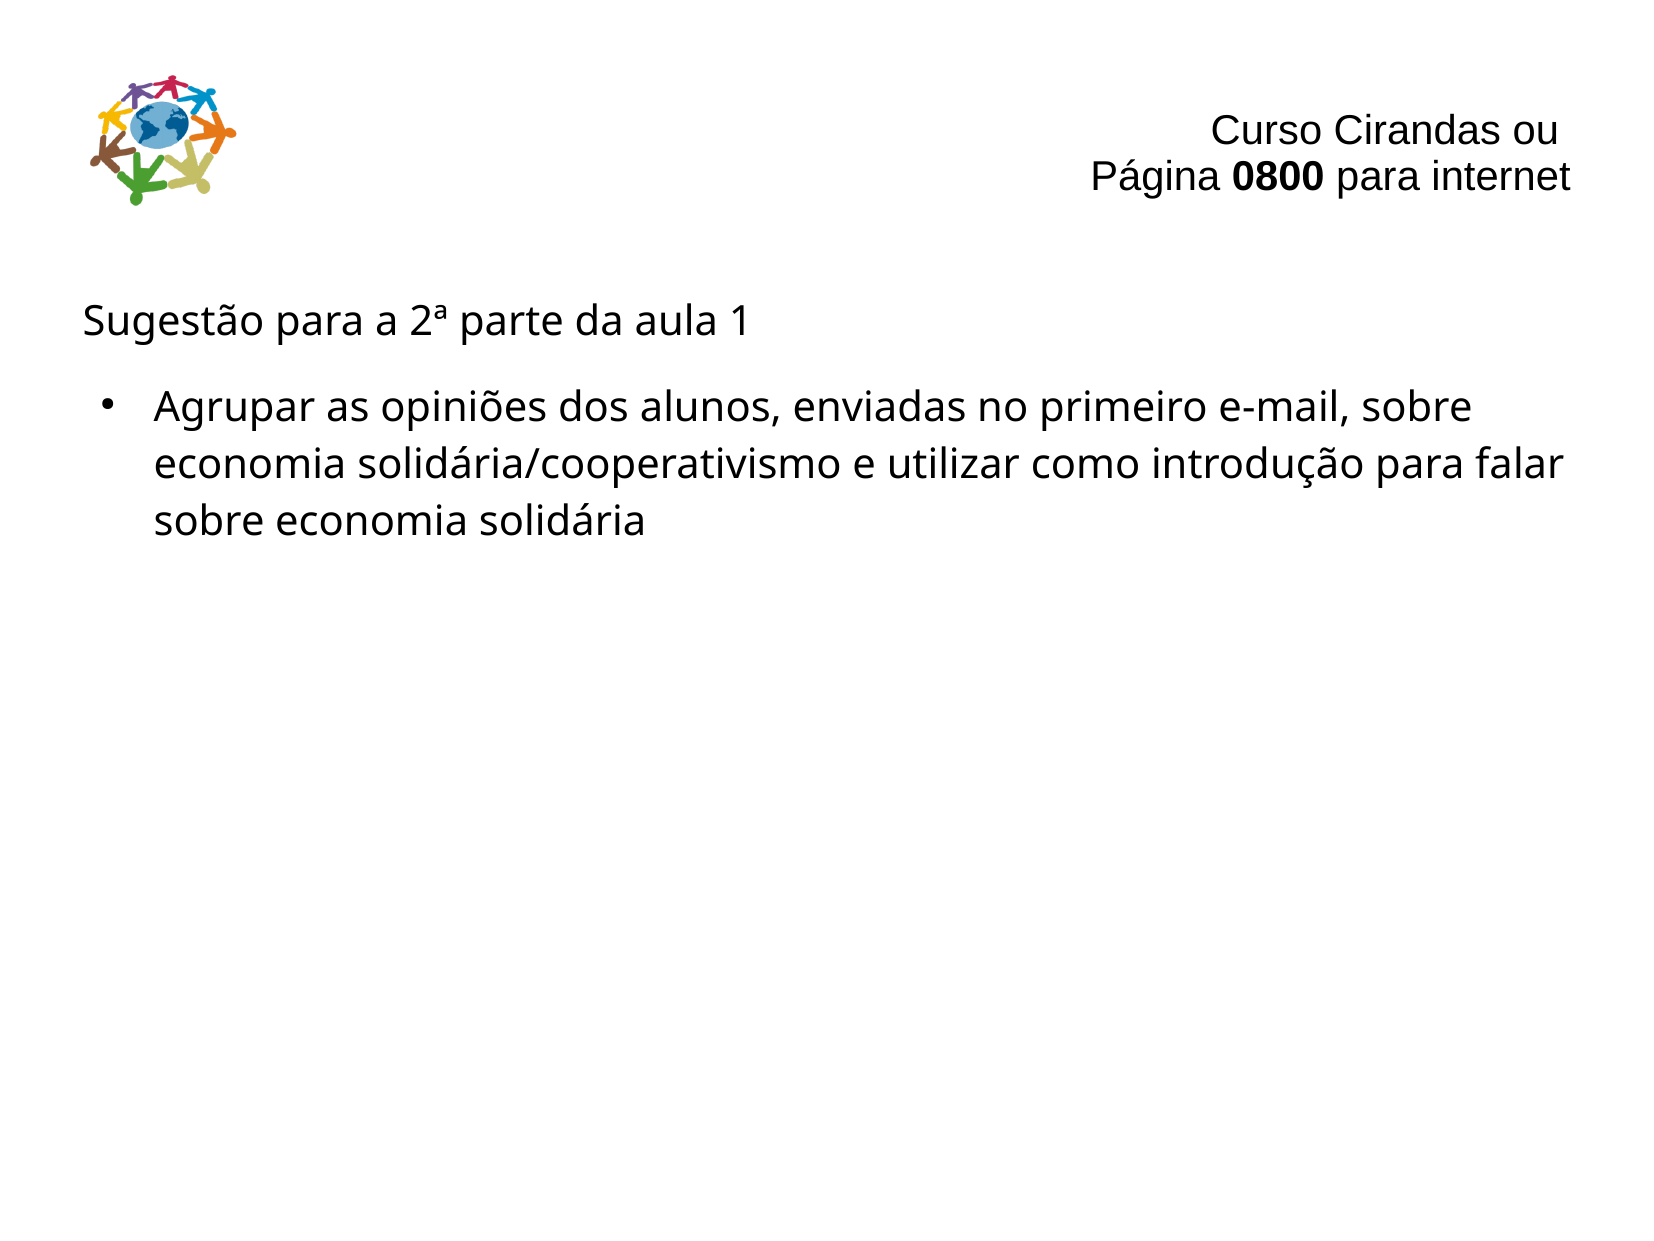

# Curso Cirandas ou Página 0800 para internet
Sugestão para a 2ª parte da aula 1
Agrupar as opiniões dos alunos, enviadas no primeiro e-mail, sobre economia solidária/cooperativismo e utilizar como introdução para falar sobre economia solidária